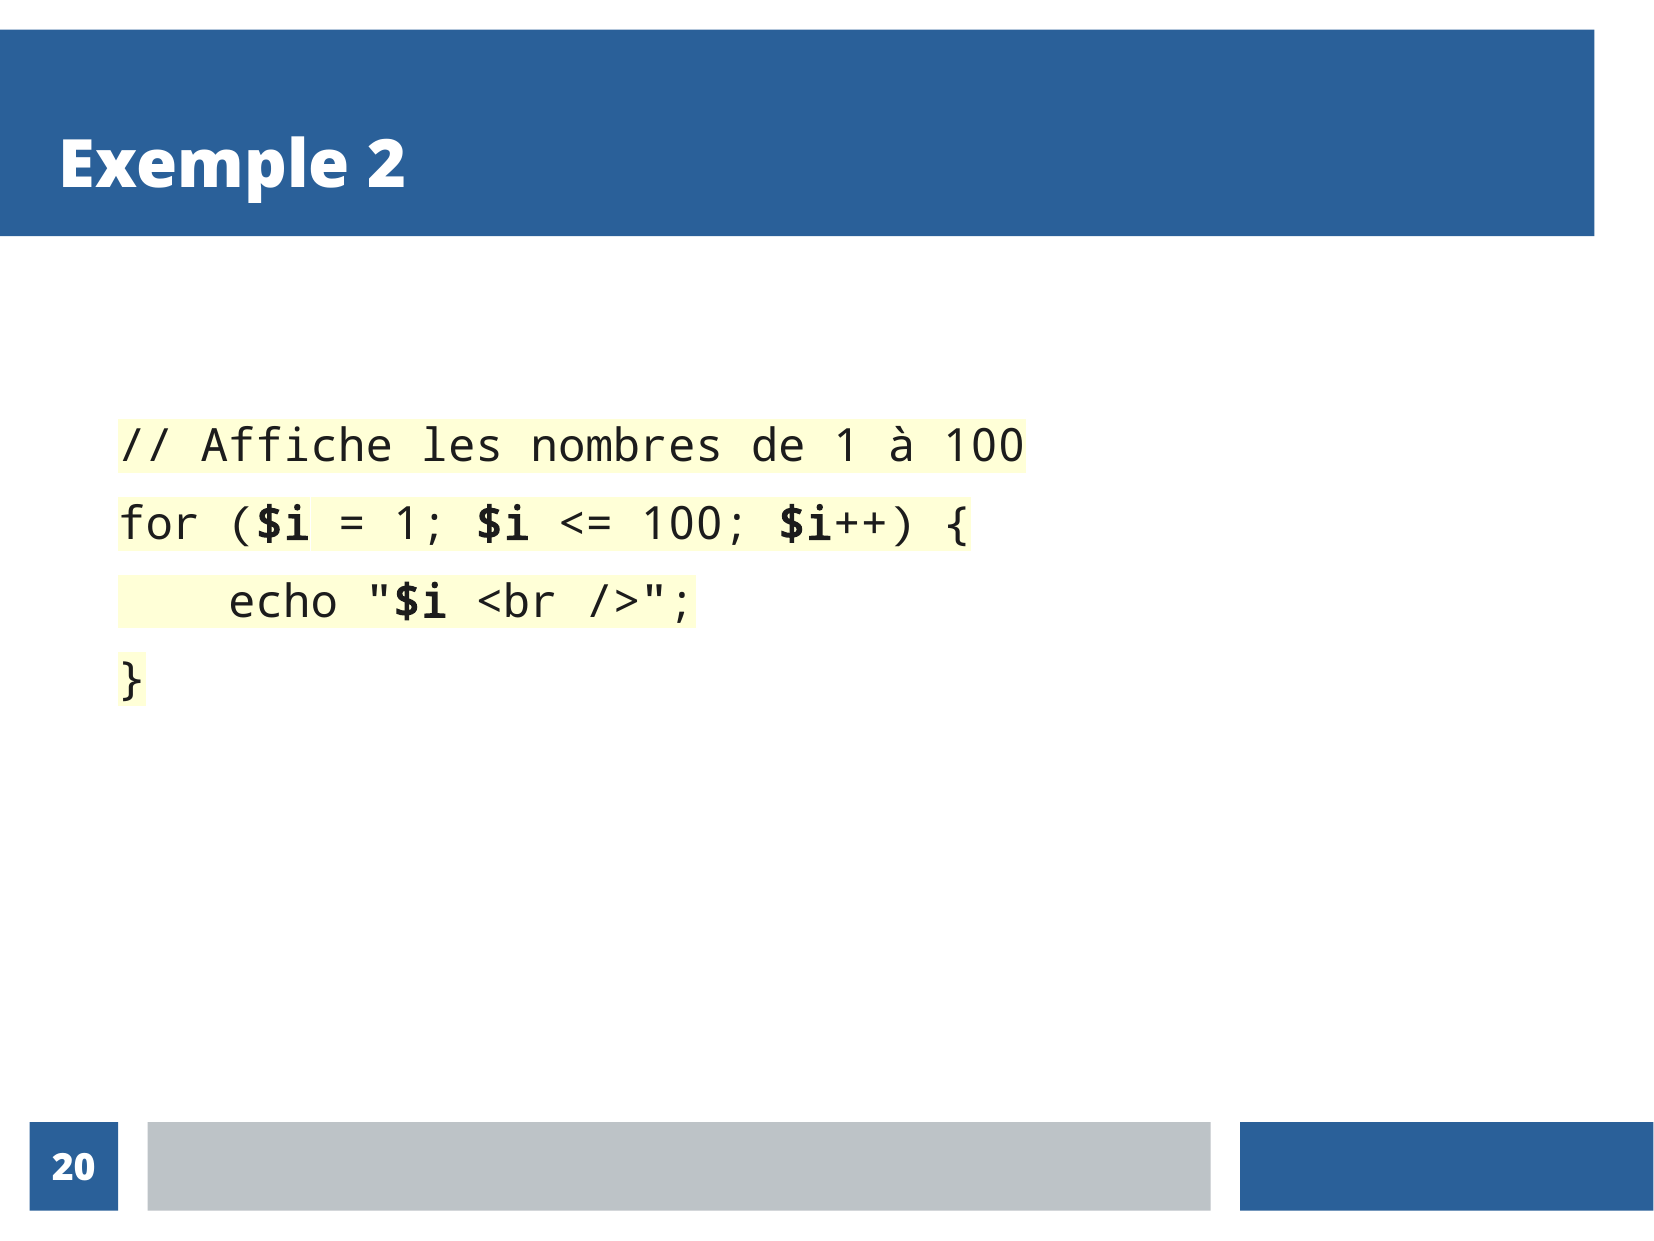

# Exemple 2
// Affiche les nombres de 1 à 100
for ($i = 1; $i <= 100; $i++) {
 echo "$i <br />";
}
20